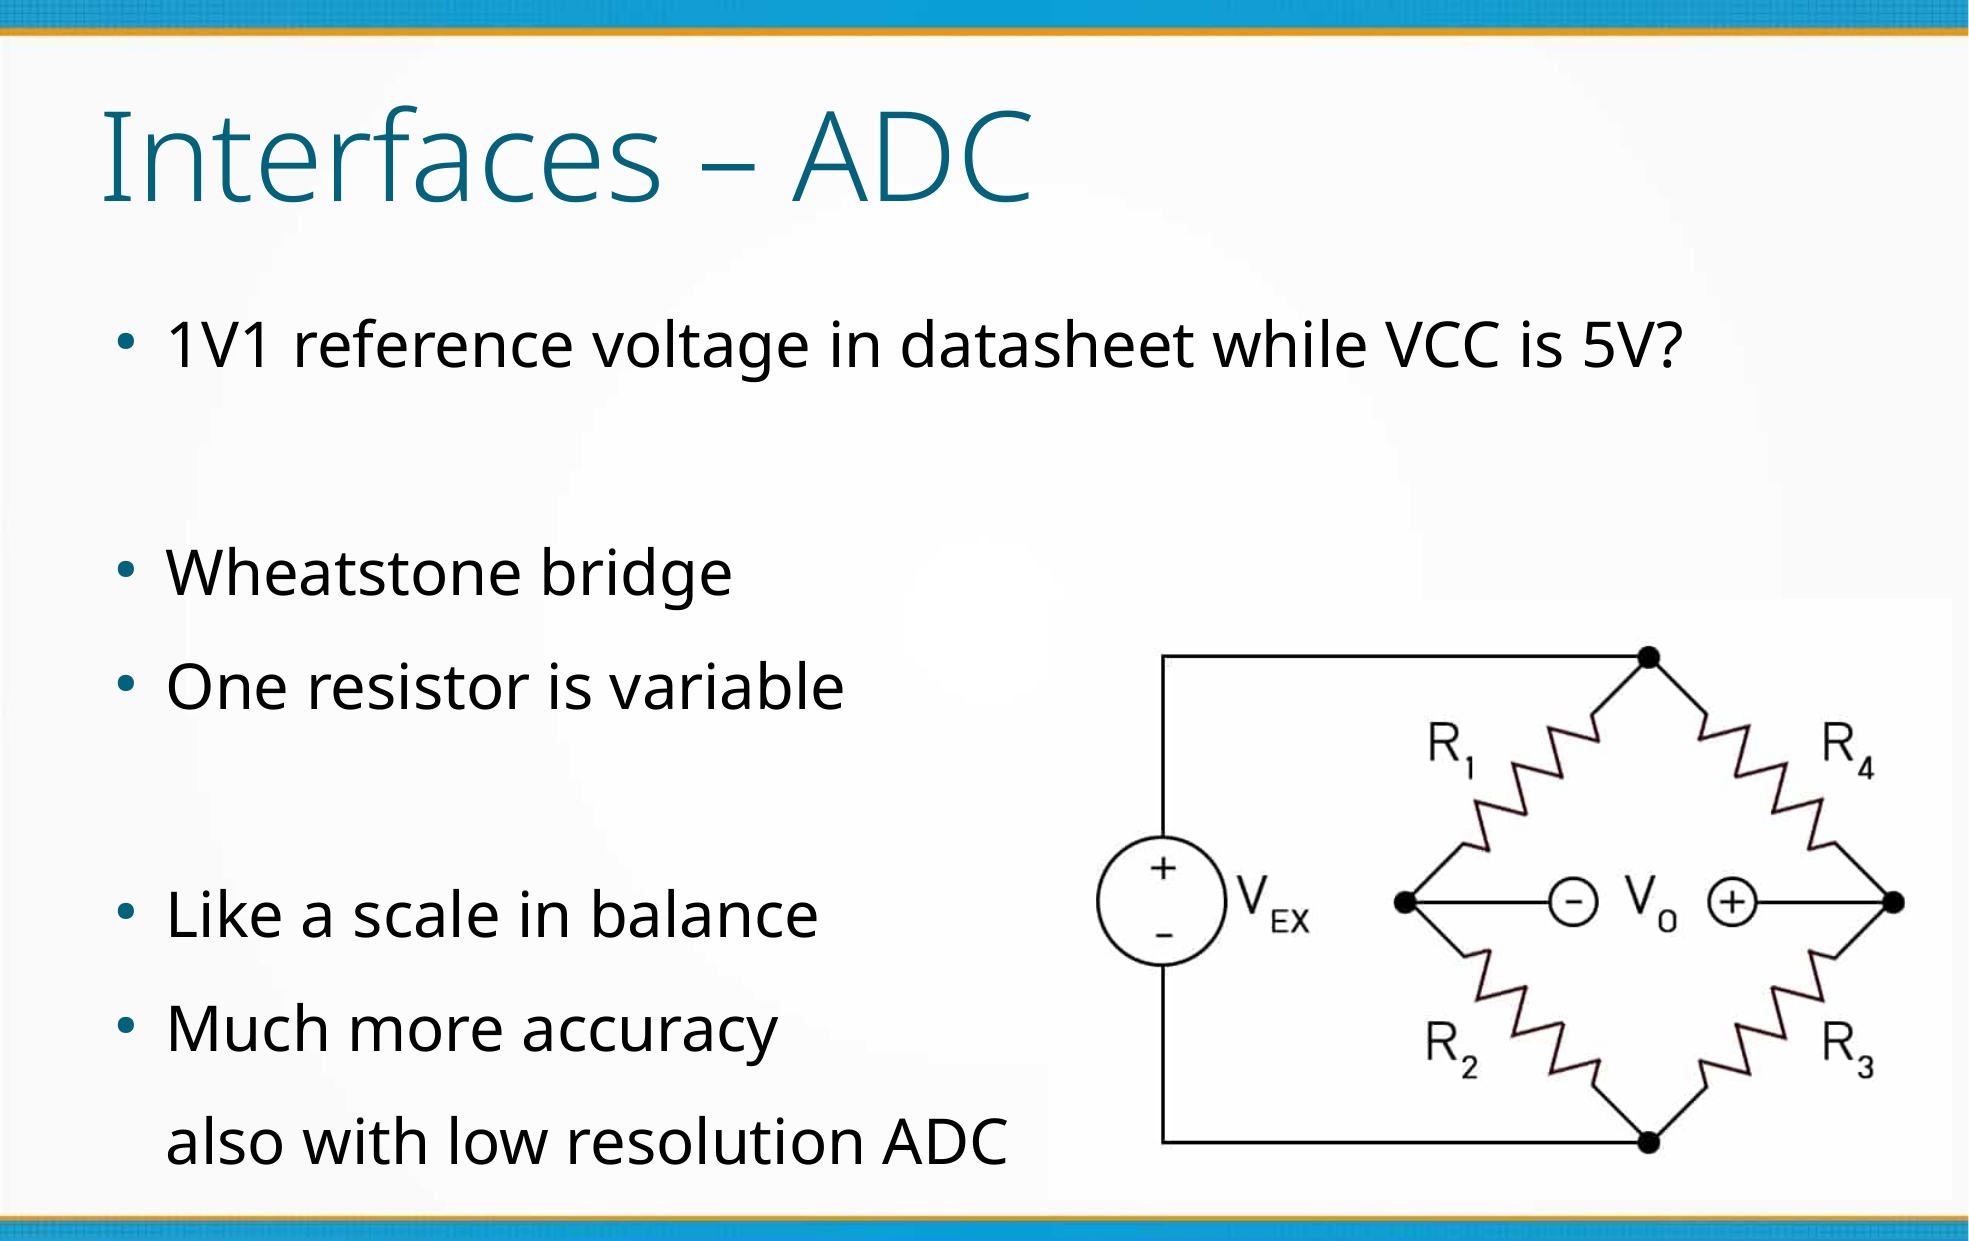

# Interfaces – ADC
1V1 reference voltage in datasheet while VCC is 5V?
Wheatstone bridge
One resistor is variable
Like a scale in balance
Much more accuracy
also with low resolution ADC